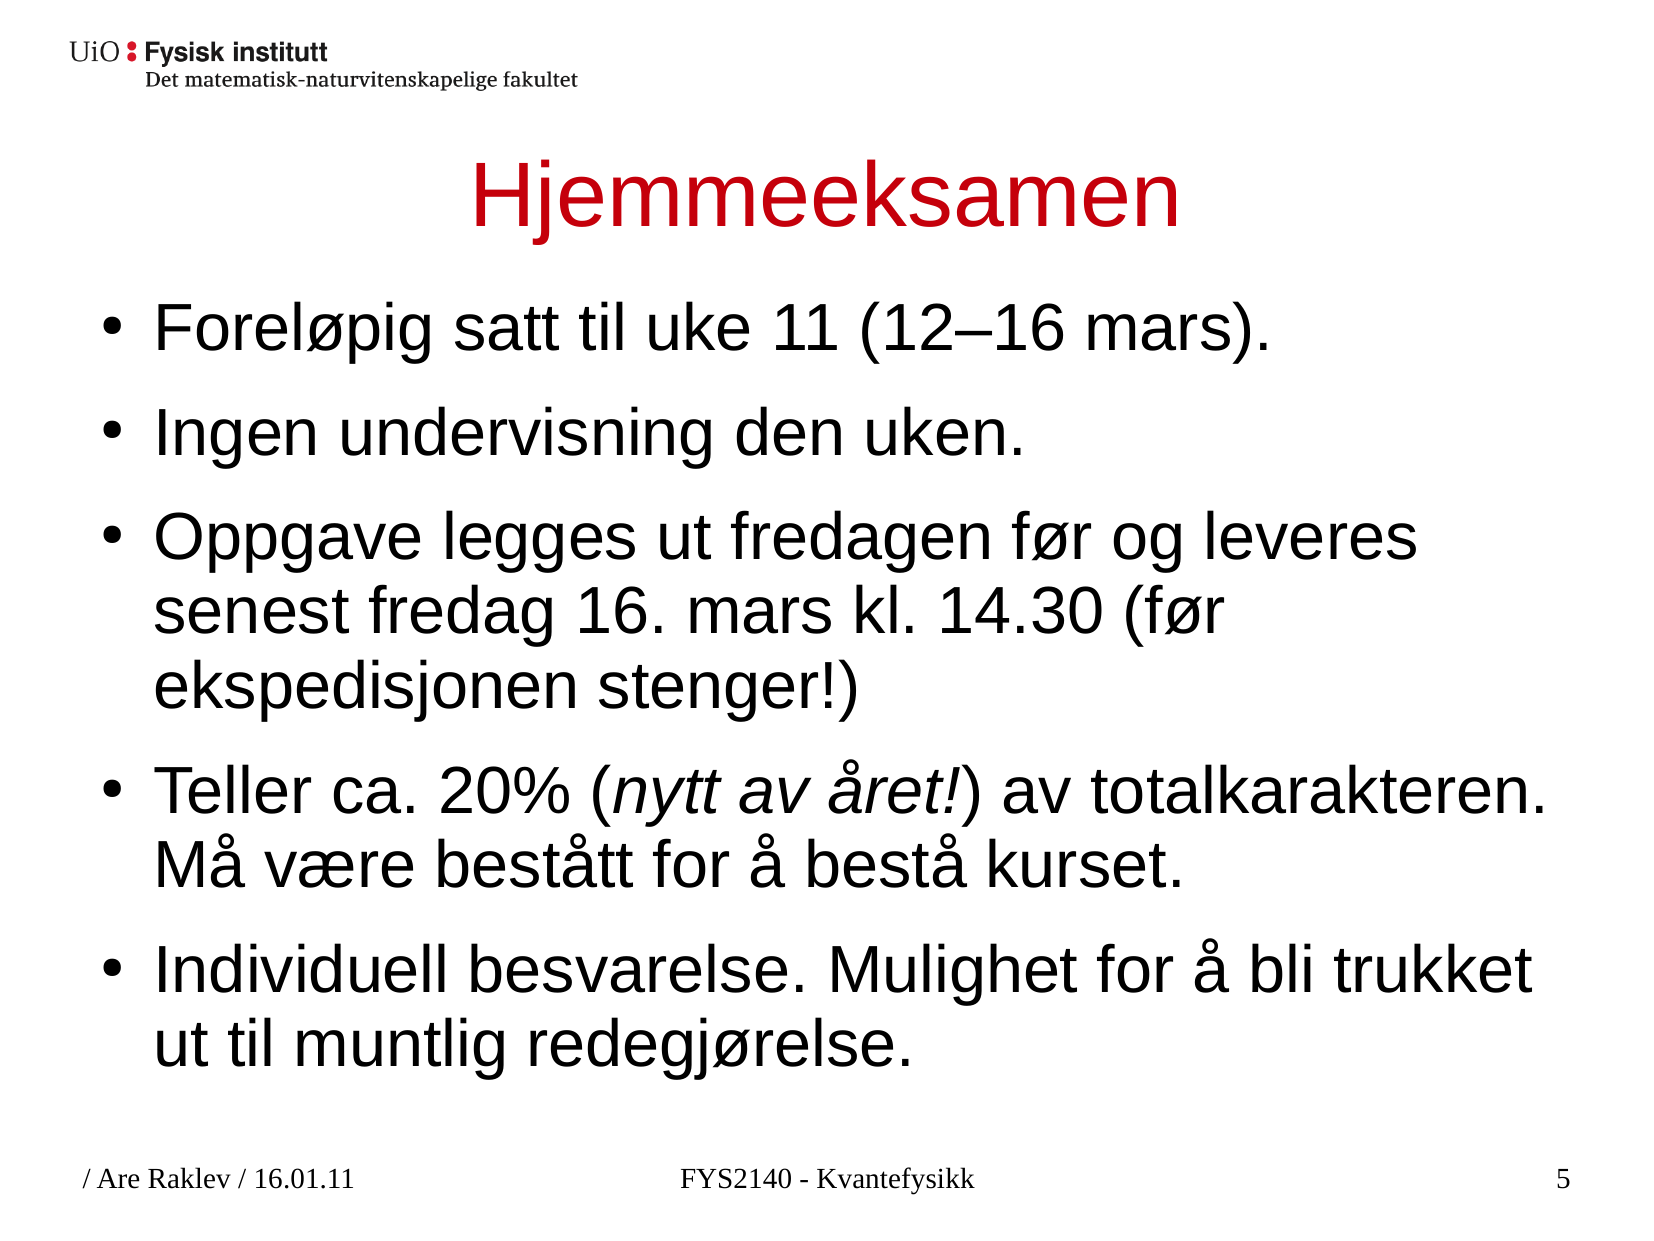

# Hjemmeeksamen
Foreløpig satt til uke 11 (12–16 mars).
Ingen undervisning den uken.
Oppgave legges ut fredagen før og leveres senest fredag 16. mars kl. 14.30 (før ekspedisjonen stenger!)
Teller ca. 20% (nytt av året!) av totalkarakteren. Må være bestått for å bestå kurset.
Individuell besvarelse. Mulighet for å bli trukket ut til muntlig redegjørelse.
/ Are Raklev / 16.01.11
FYS2140 - Kvantefysikk
5